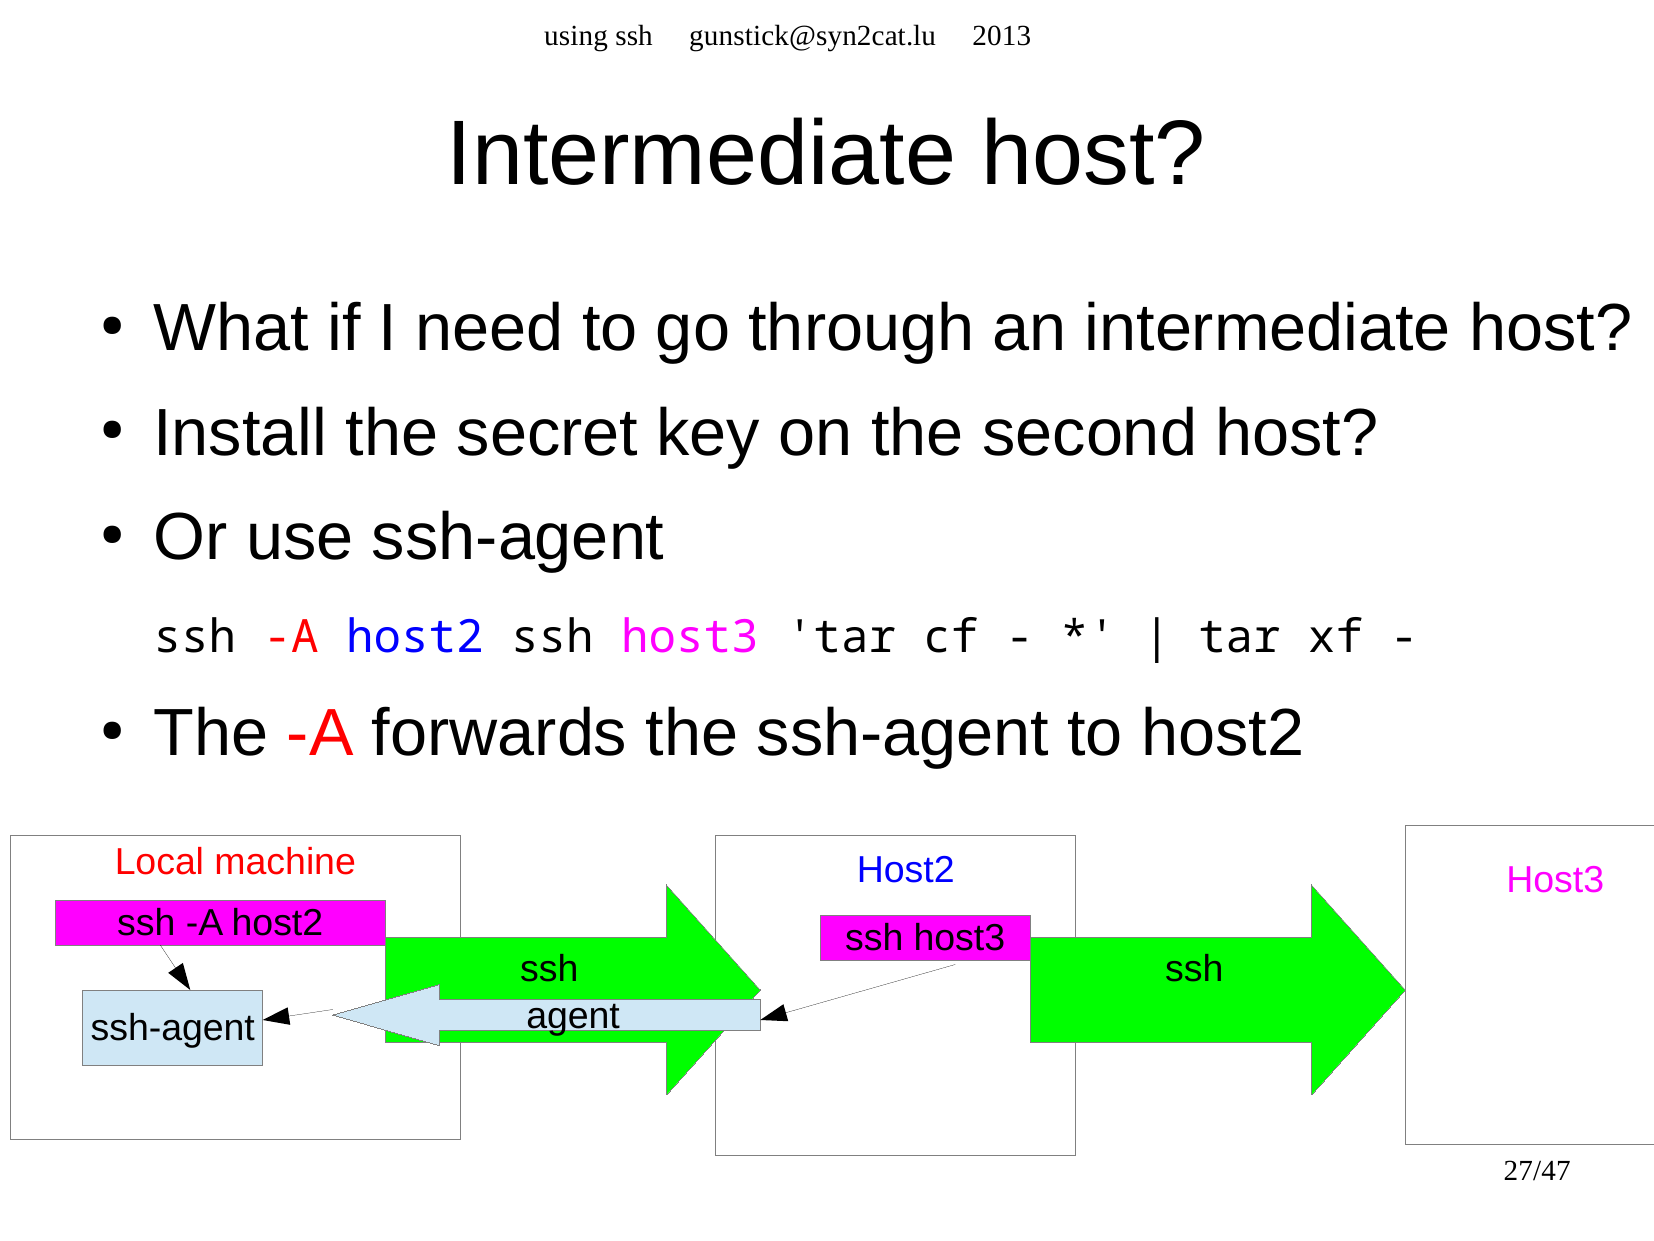

using ssh gunstick@syn2cat.lu 2013
# Intermediate host?
What if I need to go through an intermediate host?
Install the secret key on the second host?
Or use ssh-agent
ssh -A host2 ssh host3 'tar cf - *' | tar xf -
The -A forwards the ssh-agent to host2
Host3
Local machine
 Host2
ssh
ssh
ssh -A host2
ssh host3
agent
ssh-agent
27